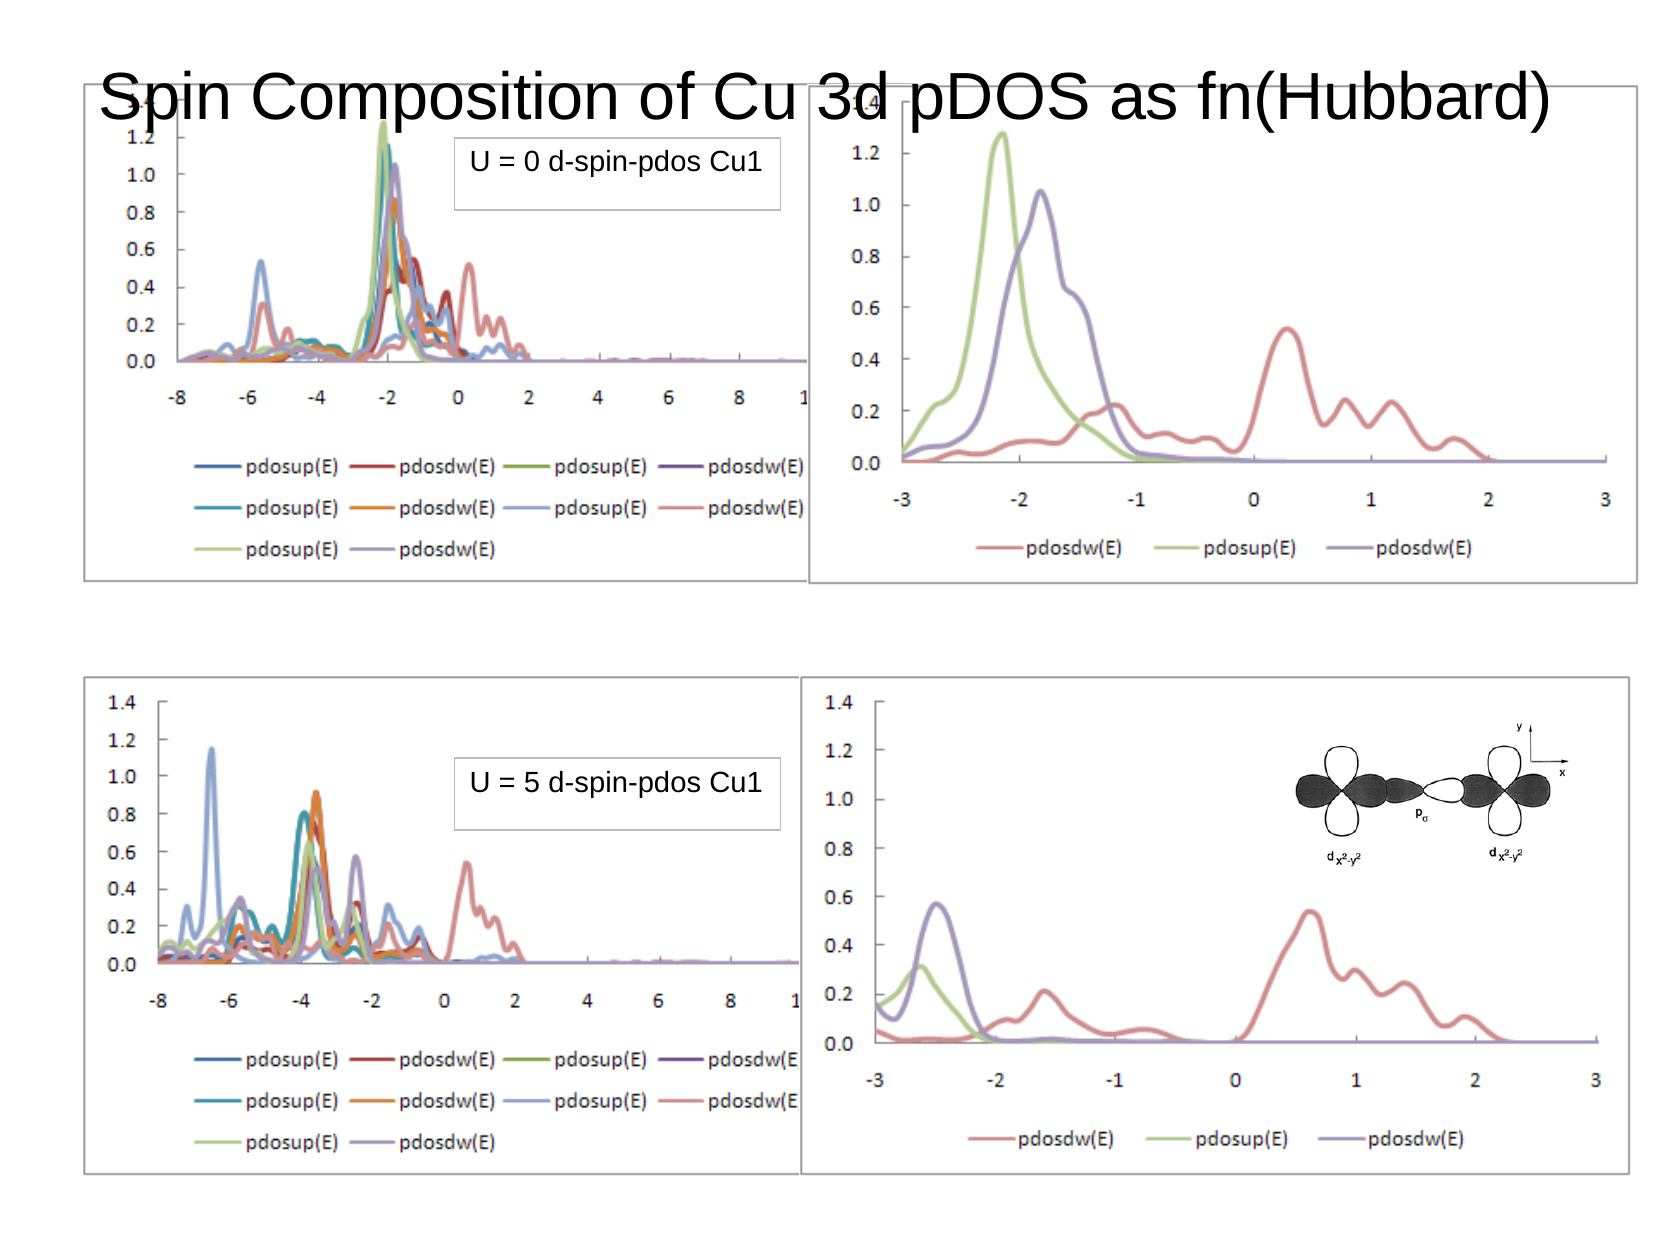

# Spin Composition of Cu 3d pDOS as fn(Hubbard)
U = 0 d-spin-pdos Cu1
U = 5 d-spin-pdos Cu1